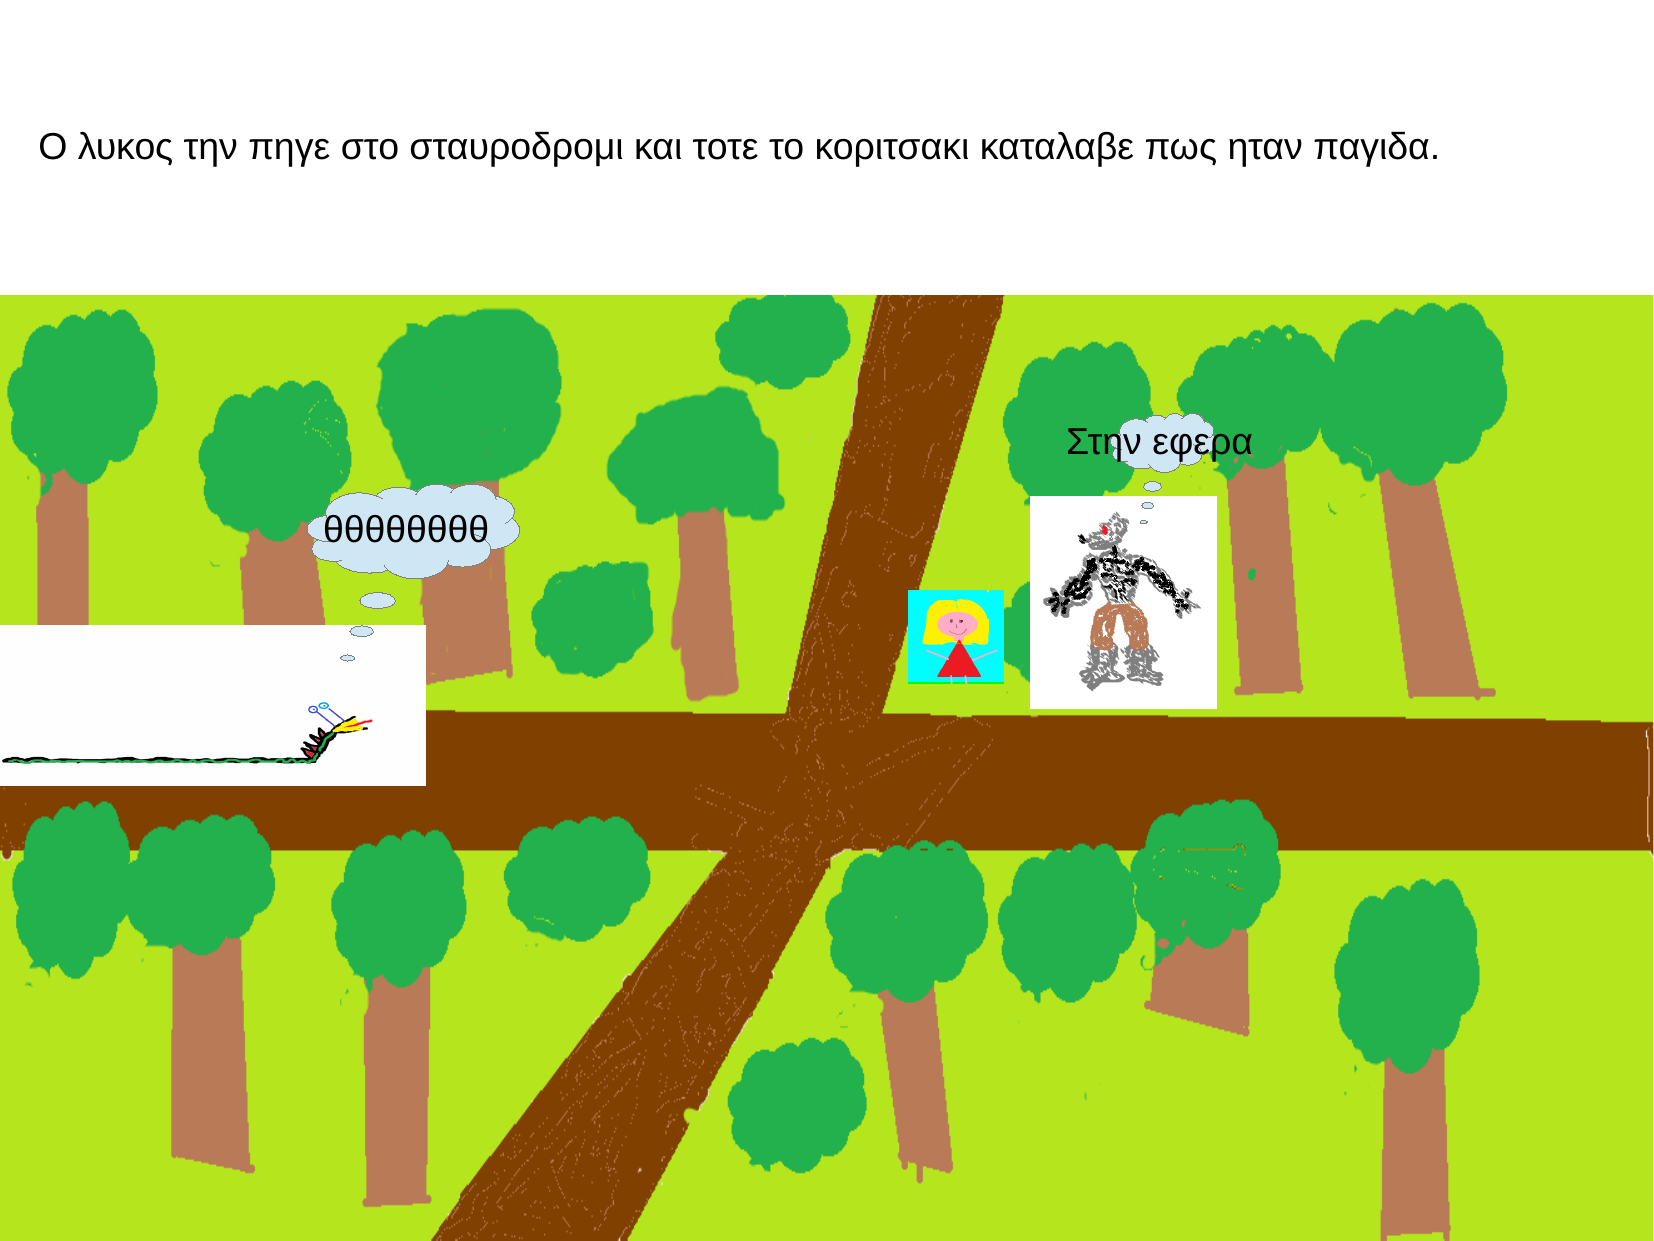

Ο λυκος την πηγε στο σταυροδρομι και τοτε το κοριτσακι καταλαβε πως ηταν παγιδα.
Στην εφερα
θθθθθθθθ